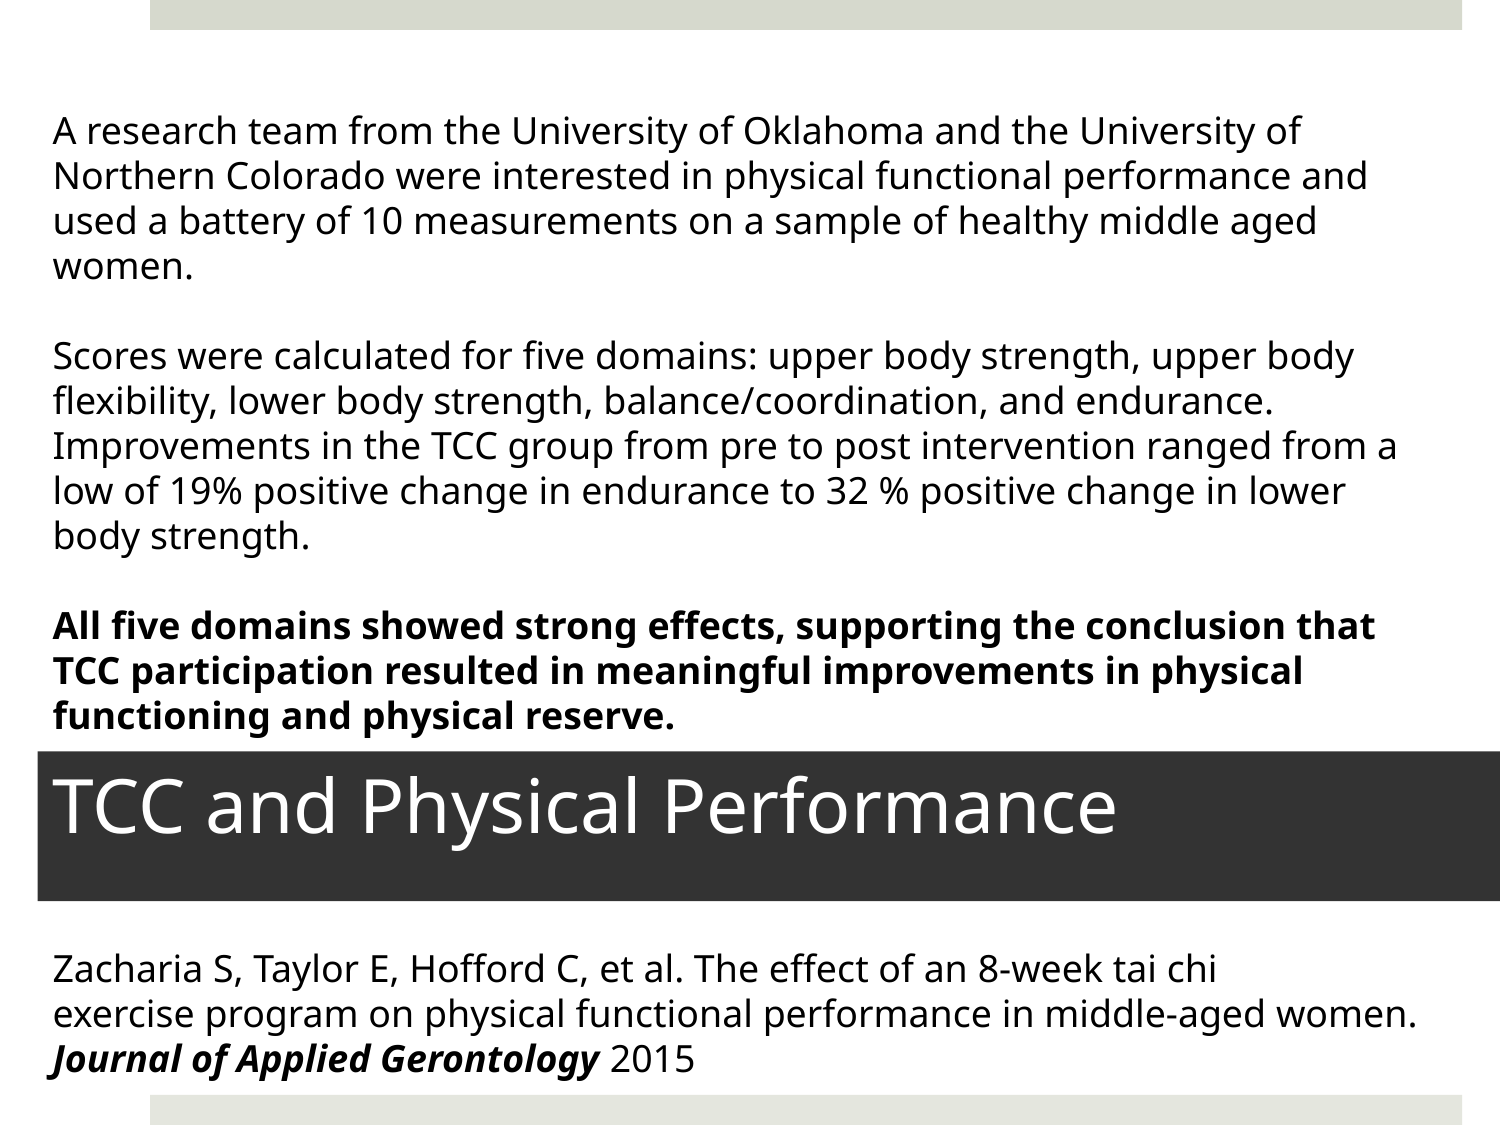

A research team from the University of Oklahoma and the University of Northern Colorado were interested in physical functional performance and used a battery of 10 measurements on a sample of healthy middle aged women.
Scores were calculated for five domains: upper body strength, upper body flexibility, lower body strength, balance/coordination, and endurance. Improvements in the TCC group from pre to post intervention ranged from a low of 19% positive change in endurance to 32 % positive change in lower body strength.
All five domains showed strong effects, supporting the conclusion that TCC participation resulted in meaningful improvements in physical functioning and physical reserve.
# TCC and Physical Performance
Zacharia S, Taylor E, Hofford C, et al. The effect of an 8-week tai chi
exercise program on physical functional performance in middle-aged women.
Journal of Applied Gerontology 2015